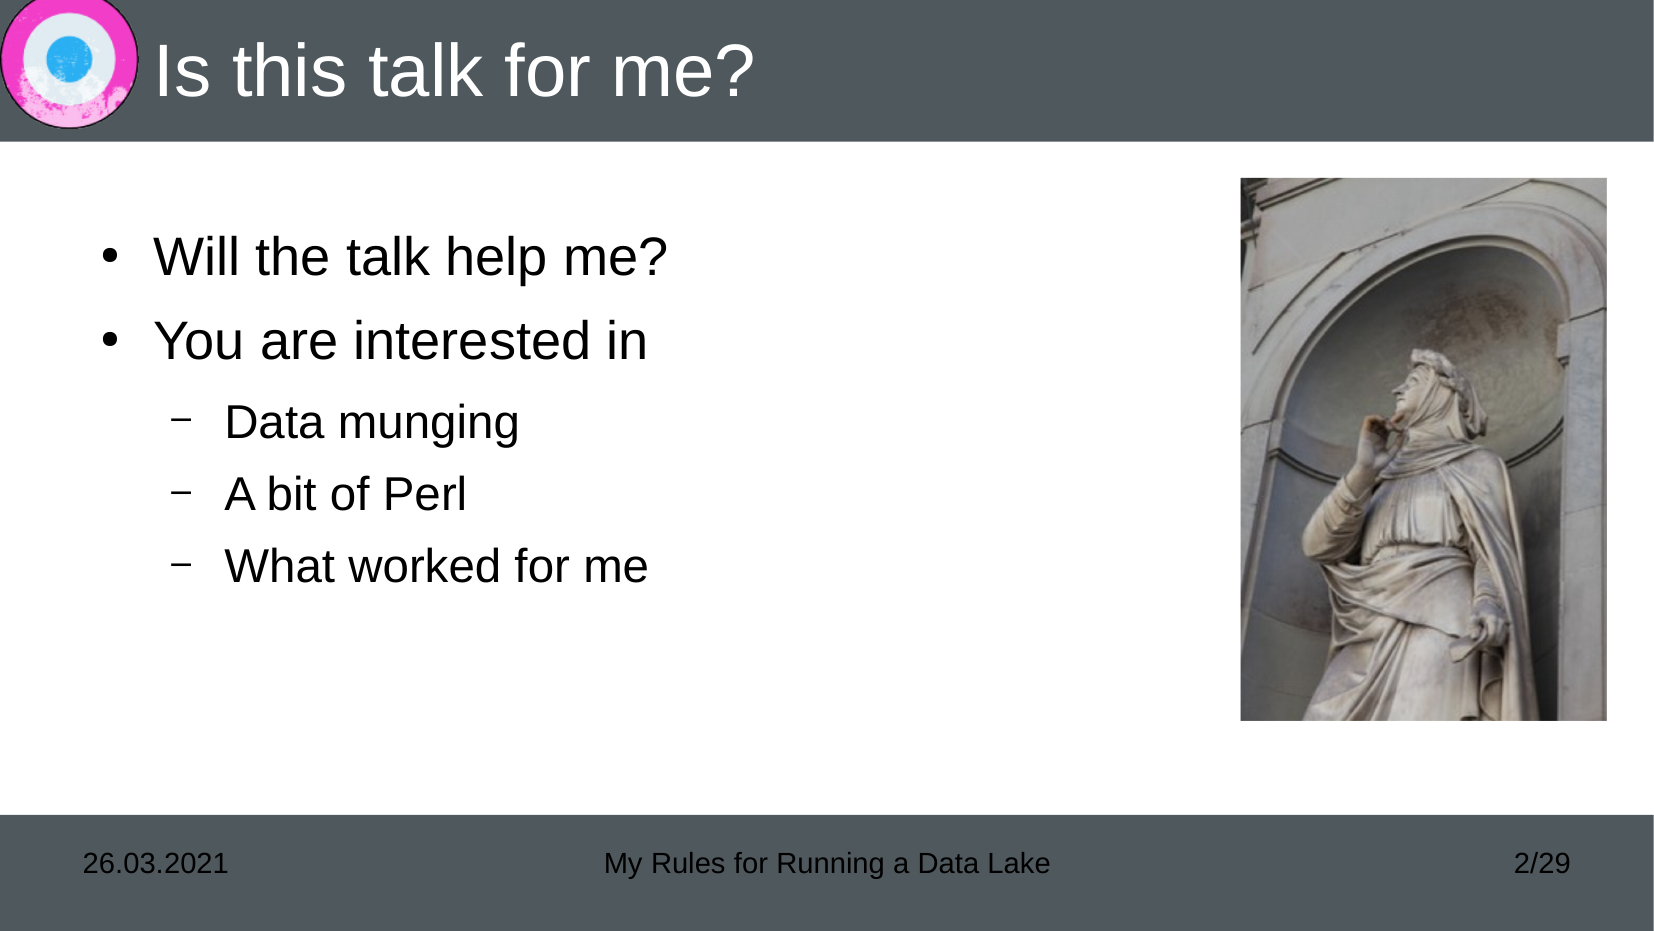

# Is this talk for me?
Will the talk help me?
You are interested in
Data munging
A bit of Perl
What worked for me
08. März 2019
2